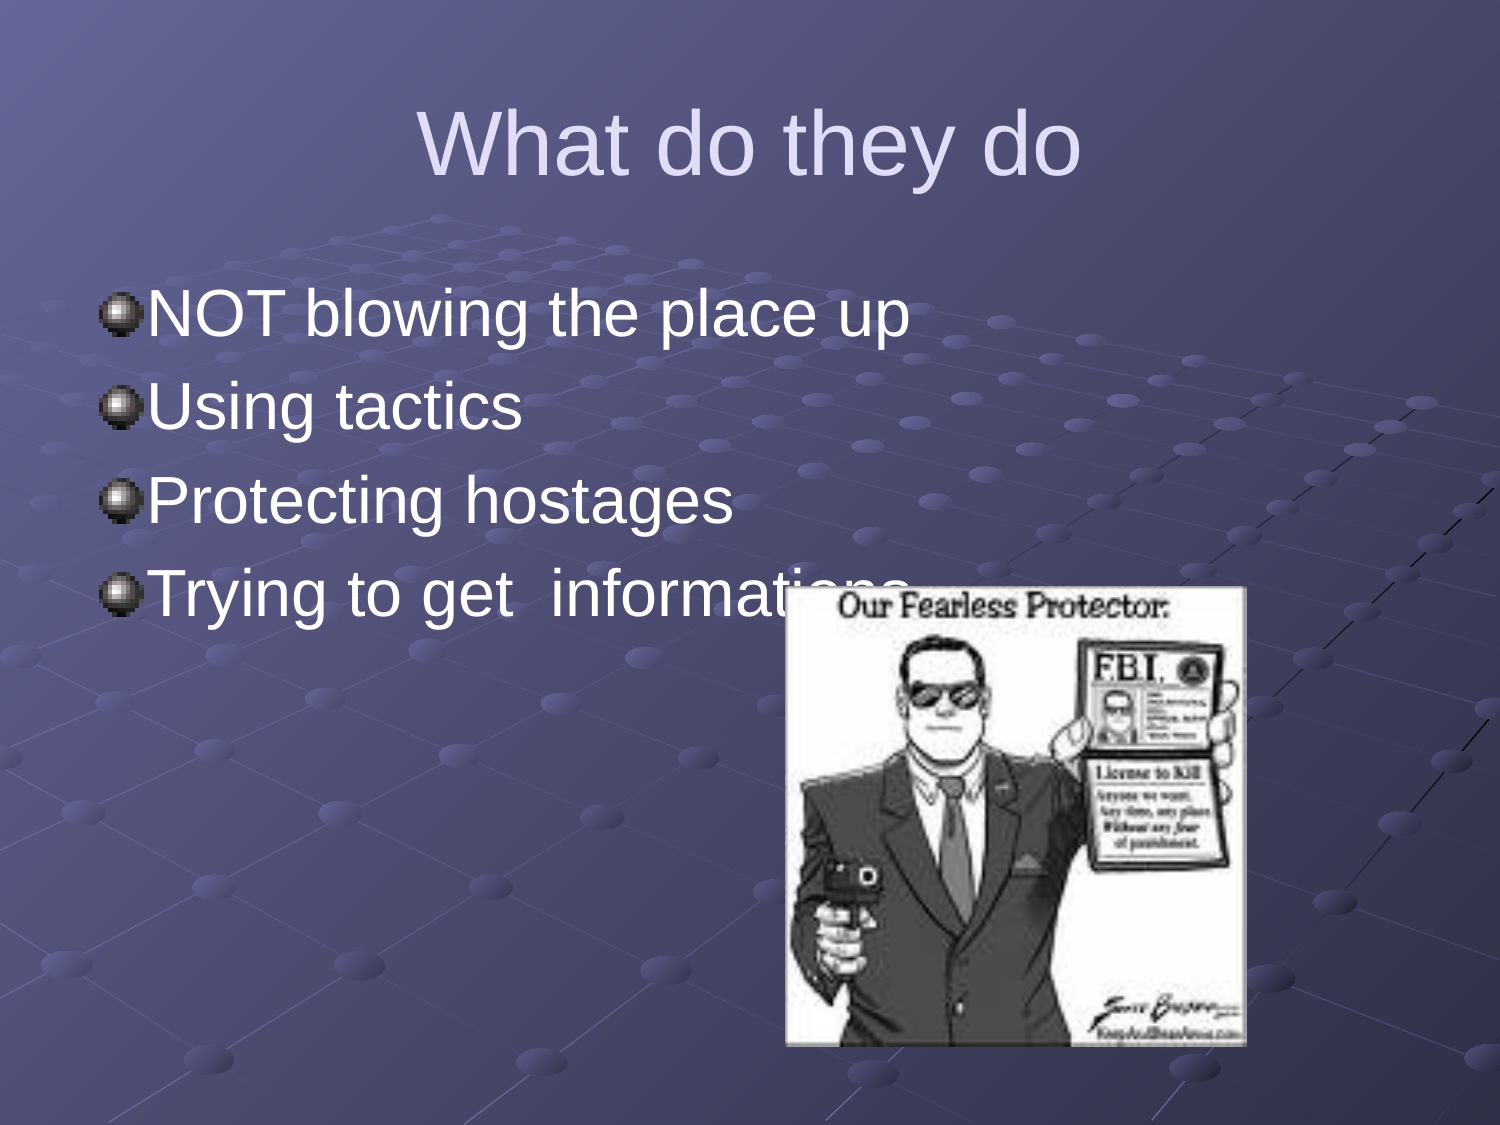

# What do they do
NOT blowing the place up
Using tactics
Protecting hostages
Trying to get informations